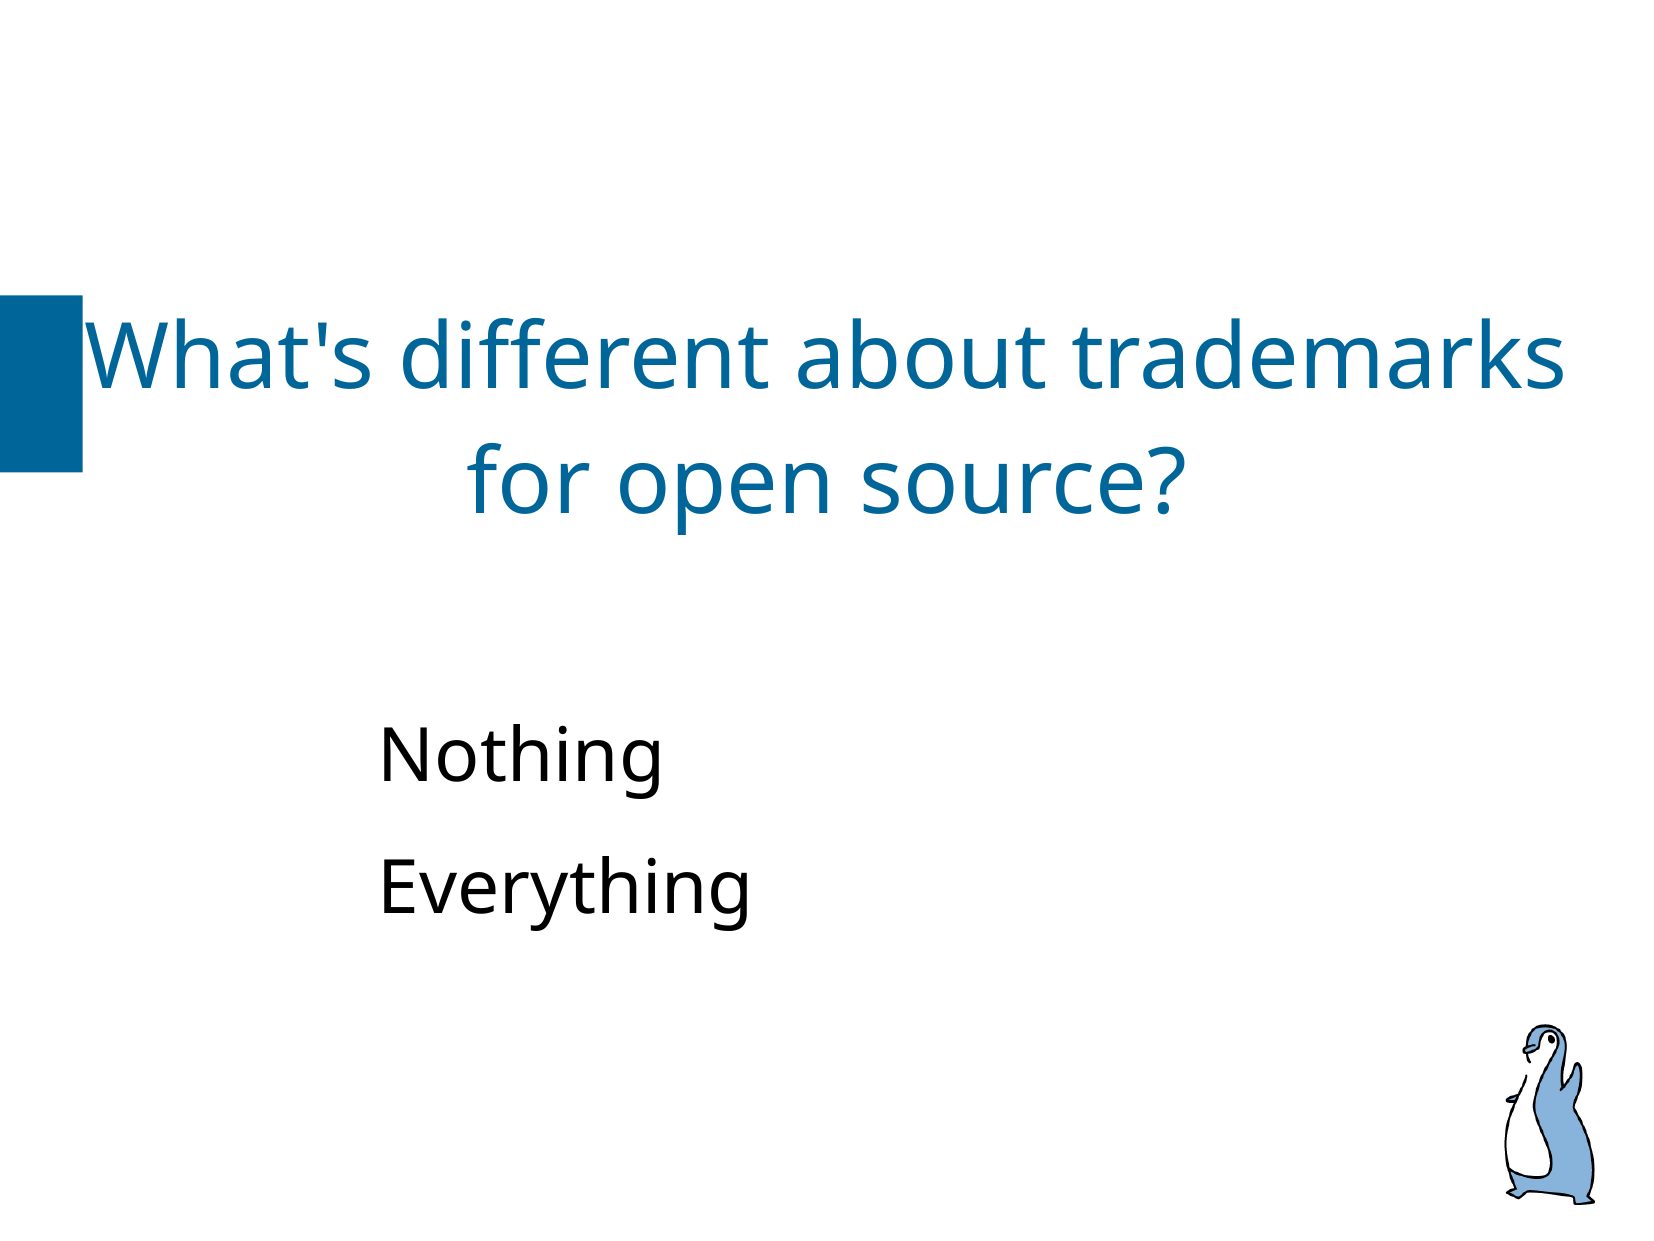

# What's different about trademarks for open source?
				Nothing
				Everything
2